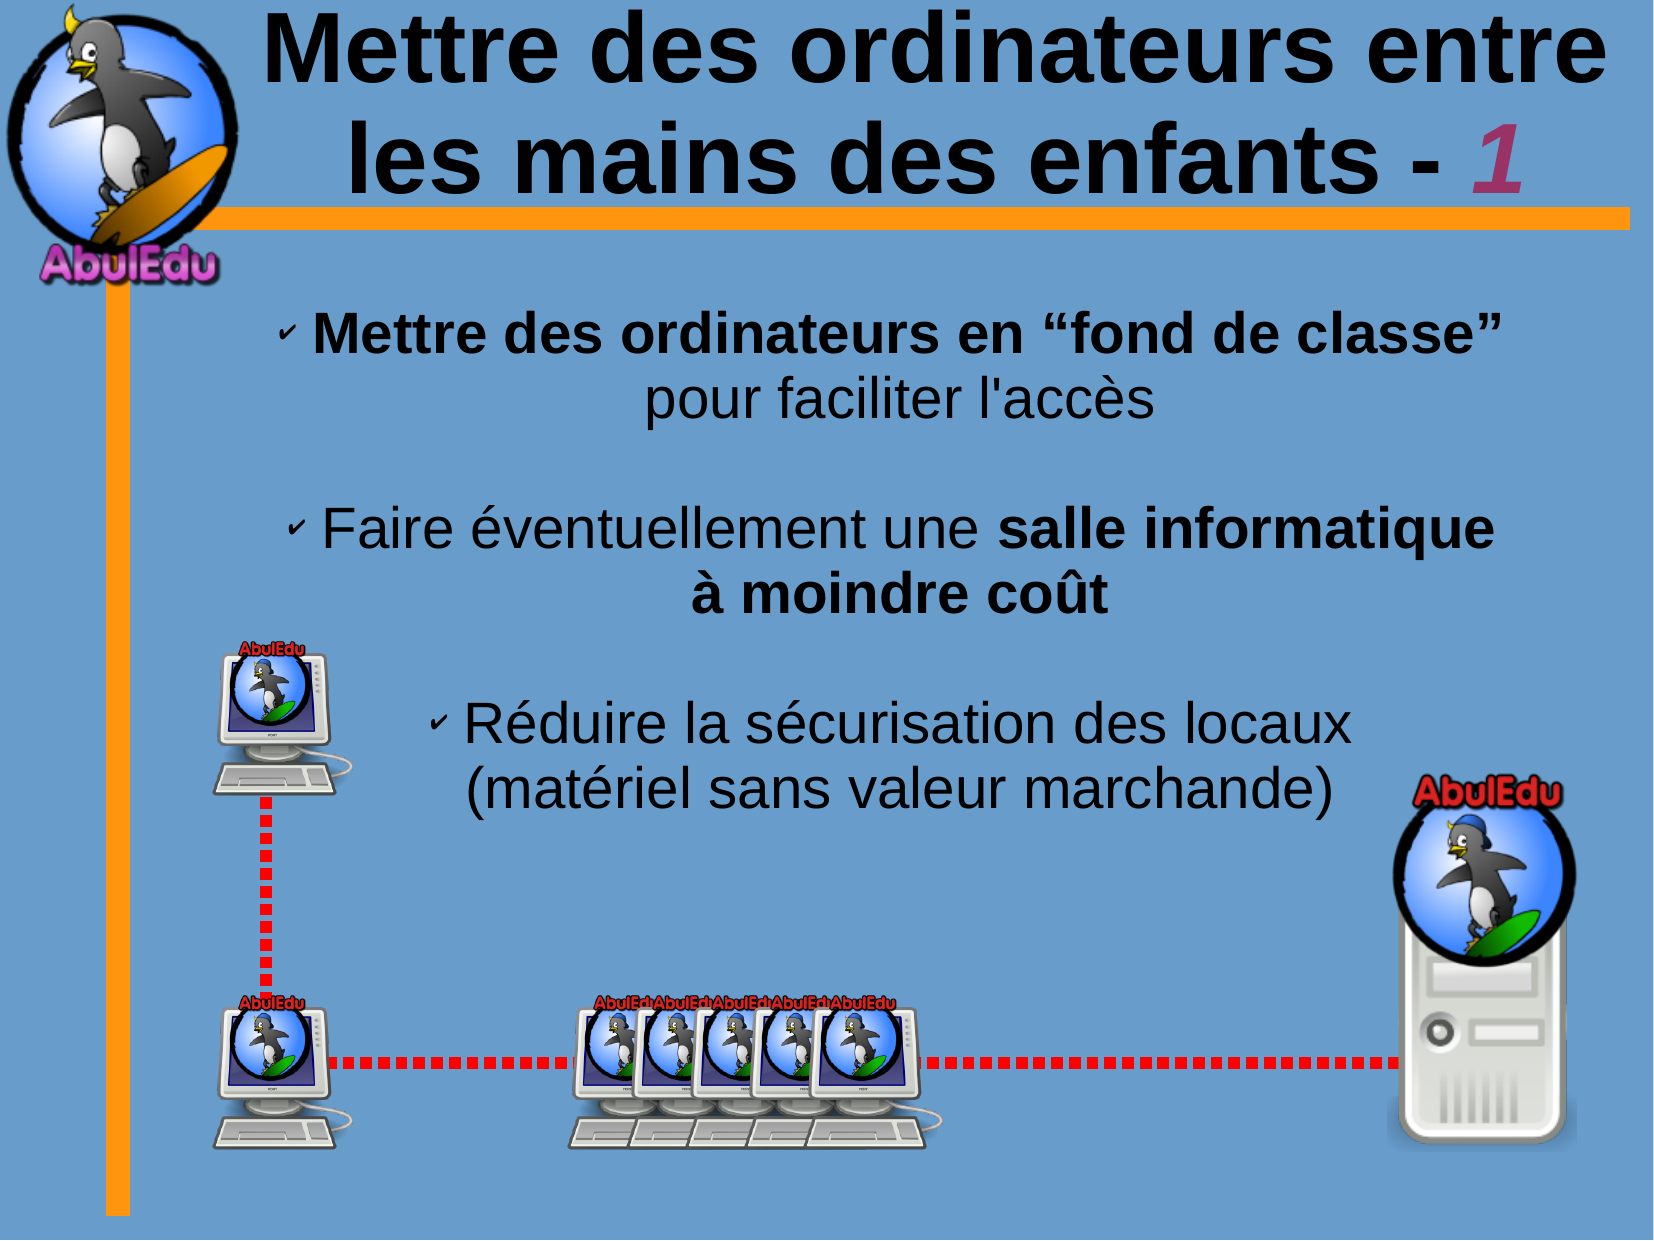

# Mettre des ordinateurs entre les mains des enfants - 1
 Mettre des ordinateurs en “fond de classe”
pour faciliter l'accès
 Faire éventuellement une salle informatique
à moindre coût
 Réduire la sécurisation des locaux
(matériel sans valeur marchande)